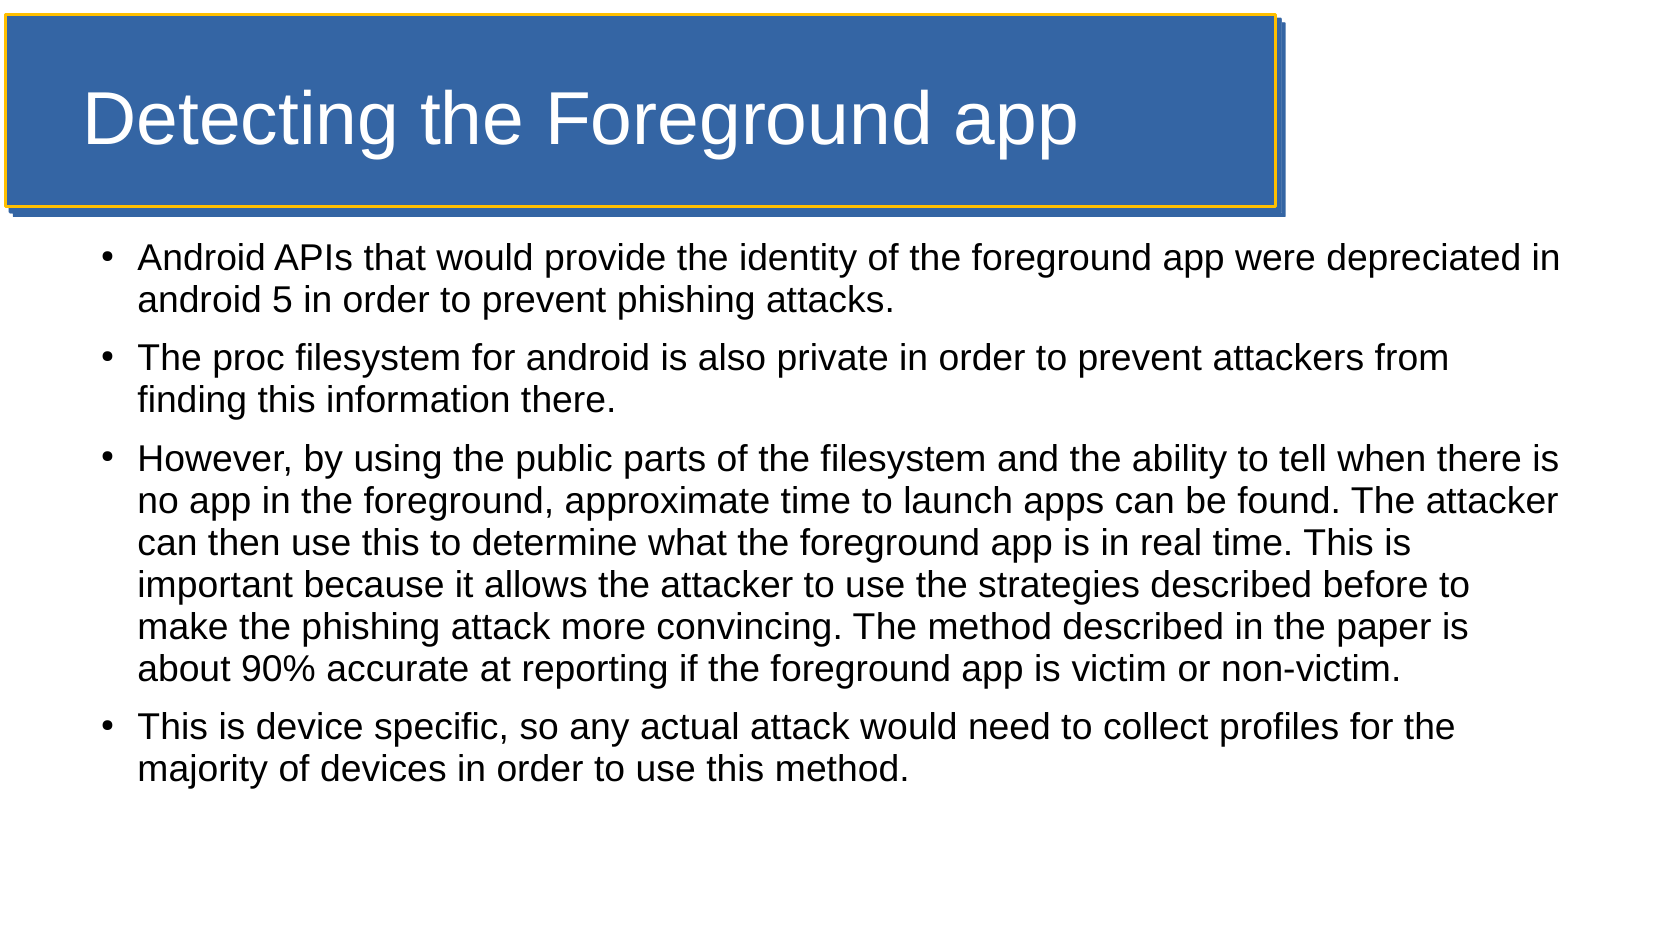

# Detecting the Foreground app
Android APIs that would provide the identity of the foreground app were depreciated in android 5 in order to prevent phishing attacks.
The proc filesystem for android is also private in order to prevent attackers from finding this information there.
However, by using the public parts of the filesystem and the ability to tell when there is no app in the foreground, approximate time to launch apps can be found. The attacker can then use this to determine what the foreground app is in real time. This is important because it allows the attacker to use the strategies described before to make the phishing attack more convincing. The method described in the paper is about 90% accurate at reporting if the foreground app is victim or non-victim.
This is device specific, so any actual attack would need to collect profiles for the majority of devices in order to use this method.